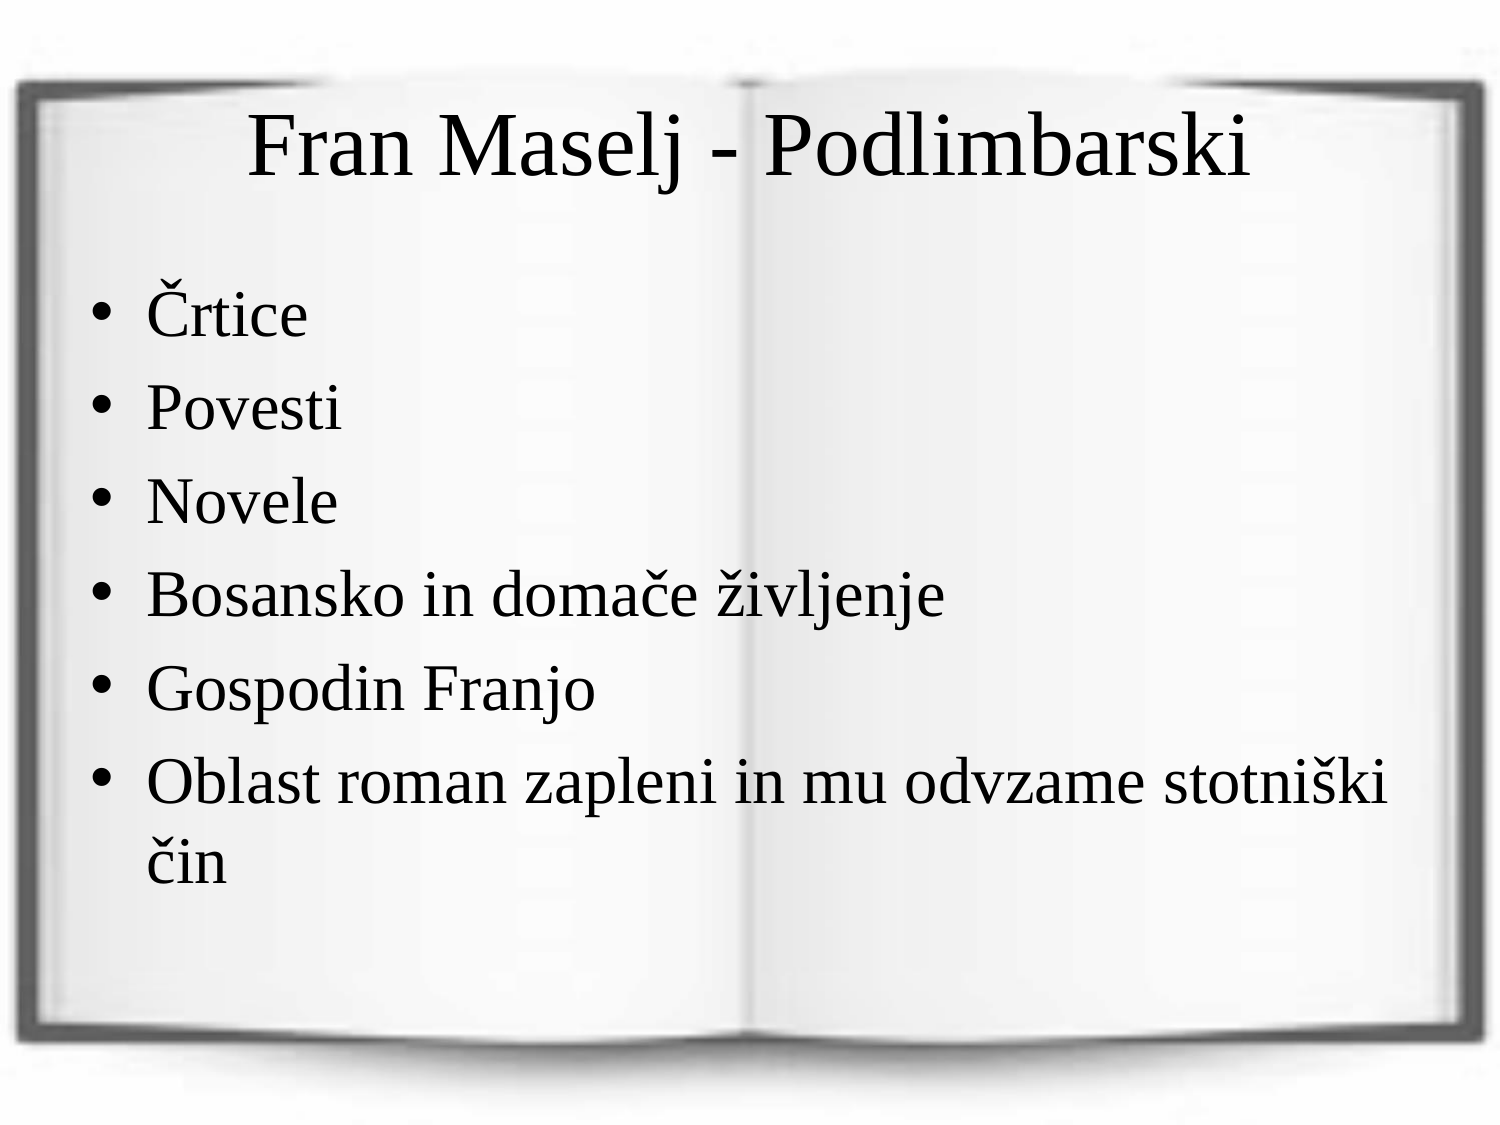

# Fran Maselj - Podlimbarski
Črtice
Povesti
Novele
Bosansko in domače življenje
Gospodin Franjo
Oblast roman zapleni in mu odvzame stotniški čin